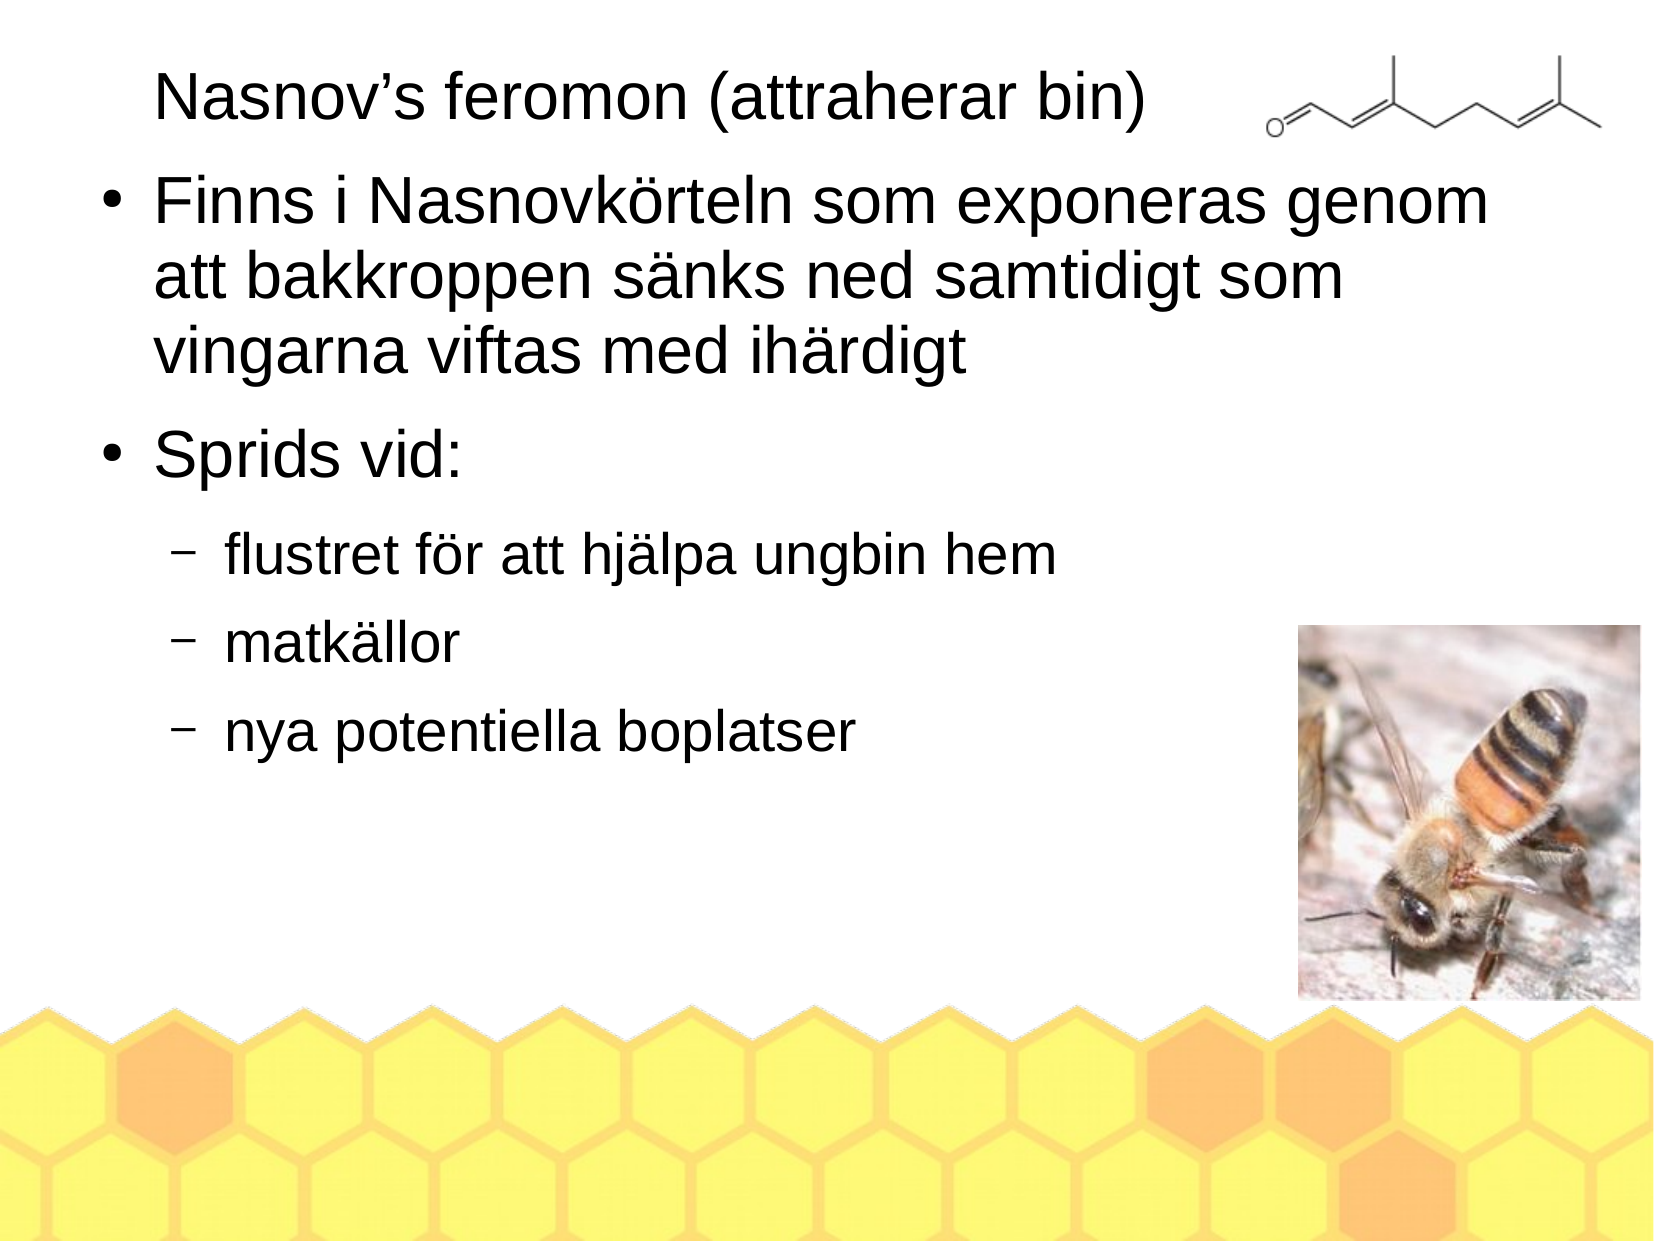

# Nasnov’s feromon (attraherar bin)
Finns i Nasnovkörteln som exponeras genom att bakkroppen sänks ned samtidigt som vingarna viftas med ihärdigt
Sprids vid:
flustret för att hjälpa ungbin hem
matkällor
nya potentiella boplatser